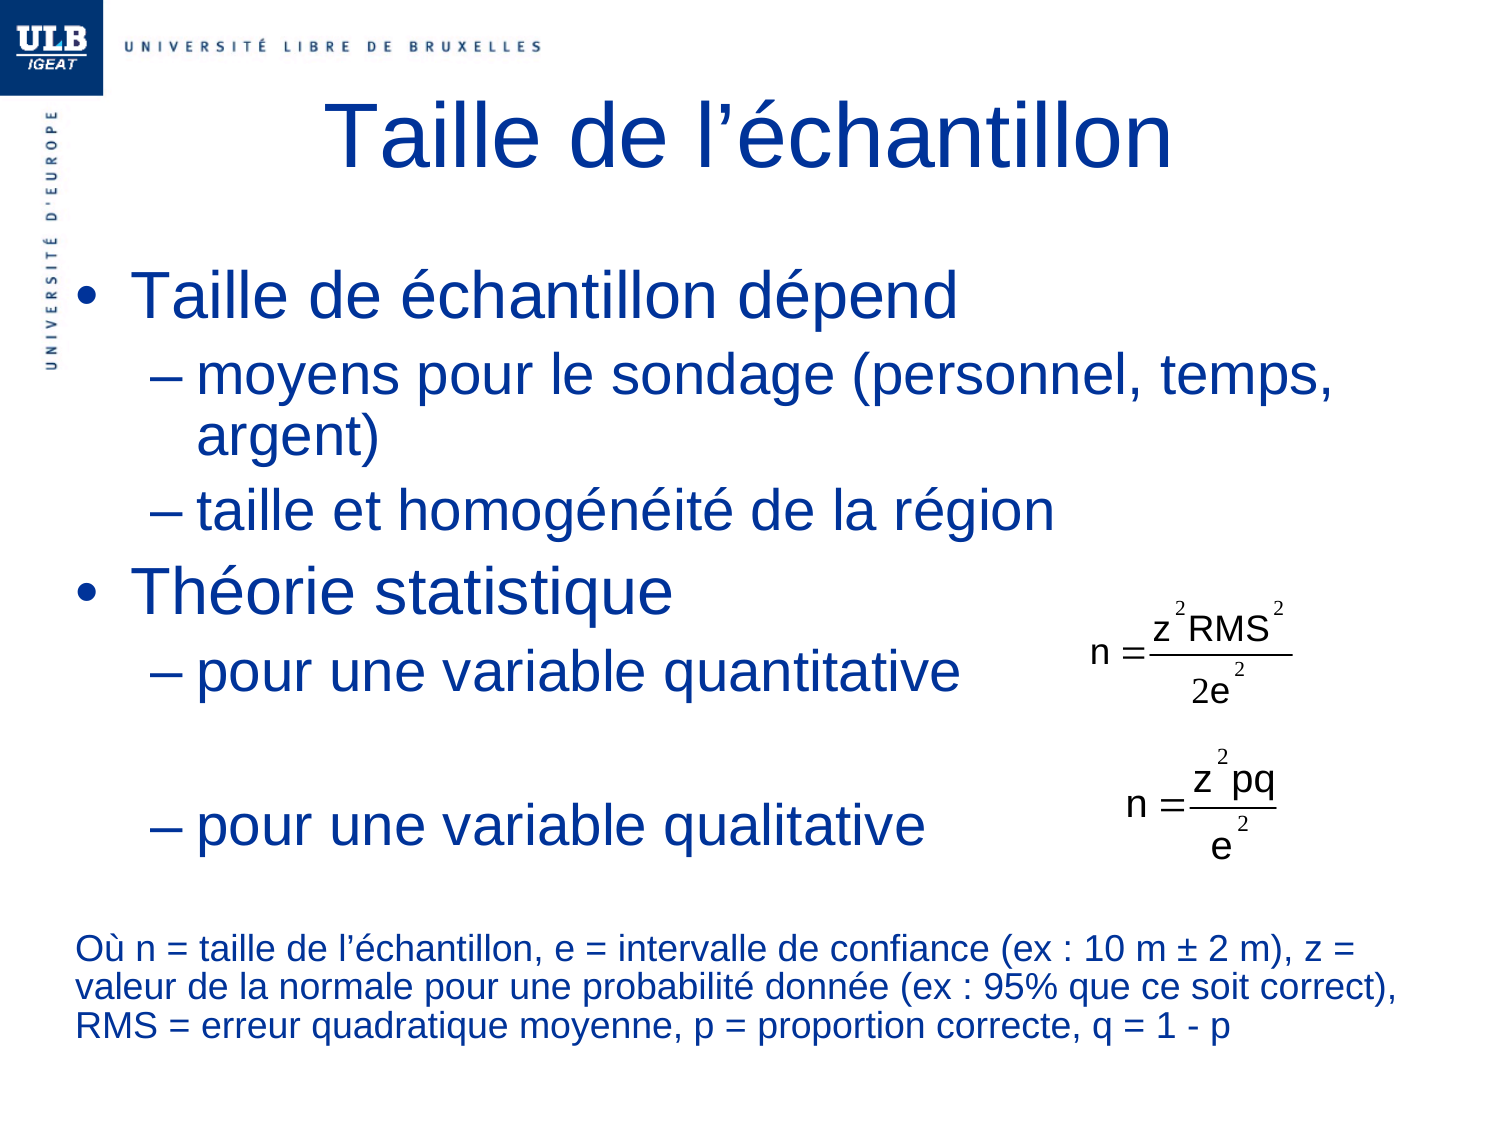

# Taille de l’échantillon
Taille de échantillon dépend
moyens pour le sondage (personnel, temps, argent)
taille et homogénéité de la région
Théorie statistique
pour une variable quantitative
pour une variable qualitative
Où n = taille de l’échantillon, e = intervalle de confiance (ex : 10 m ± 2 m), z = valeur de la normale pour une probabilité donnée (ex : 95% que ce soit correct), RMS = erreur quadratique moyenne, p = proportion correcte, q = 1 - p